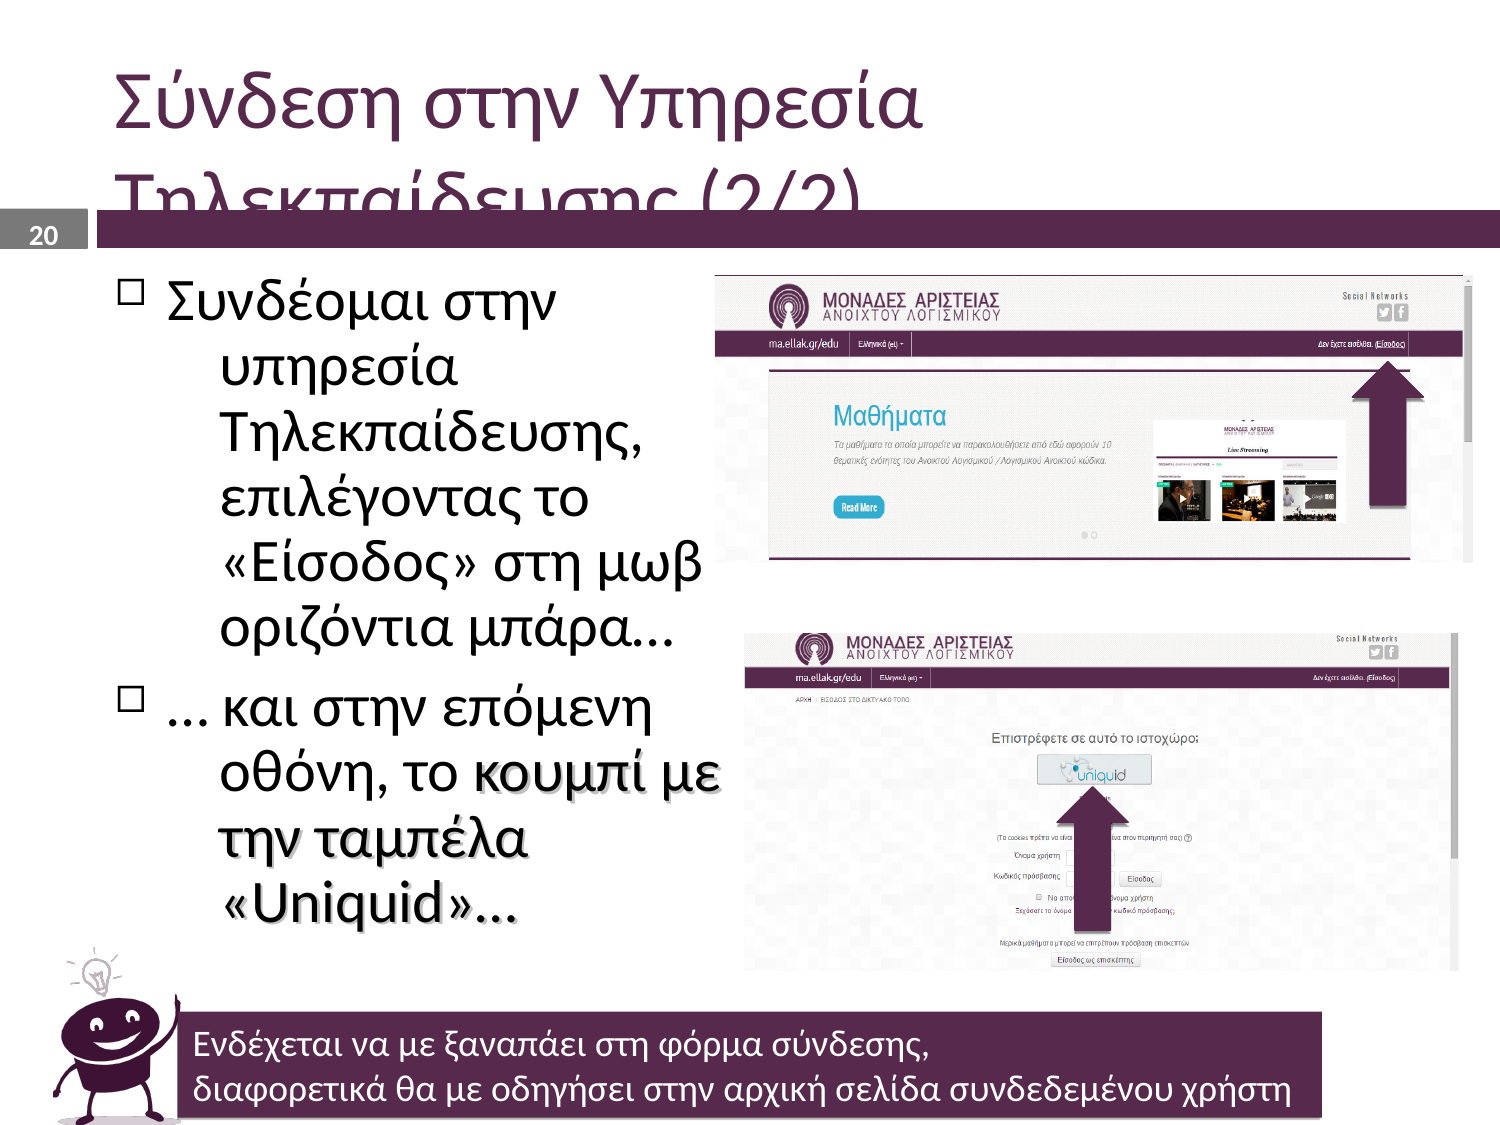

# Σύνδεση στην Υπηρεσία Τηλεκπαίδευσης (2/2)
Συνδέομαι στην υπηρεσία Τηλεκπαίδευσης, επιλέγοντας το «Είσοδος» στη μωβ οριζόντια μπάρα…
… και στην επόμενη οθόνη, το κουμπί με την ταμπέλα «Uniquid»…
Ενδέχεται να με ξαναπάει στη φόρμα σύνδεσης,
διαφορετικά θα με οδηγήσει στην αρχική σελίδα συνδεδεμένου χρήστη